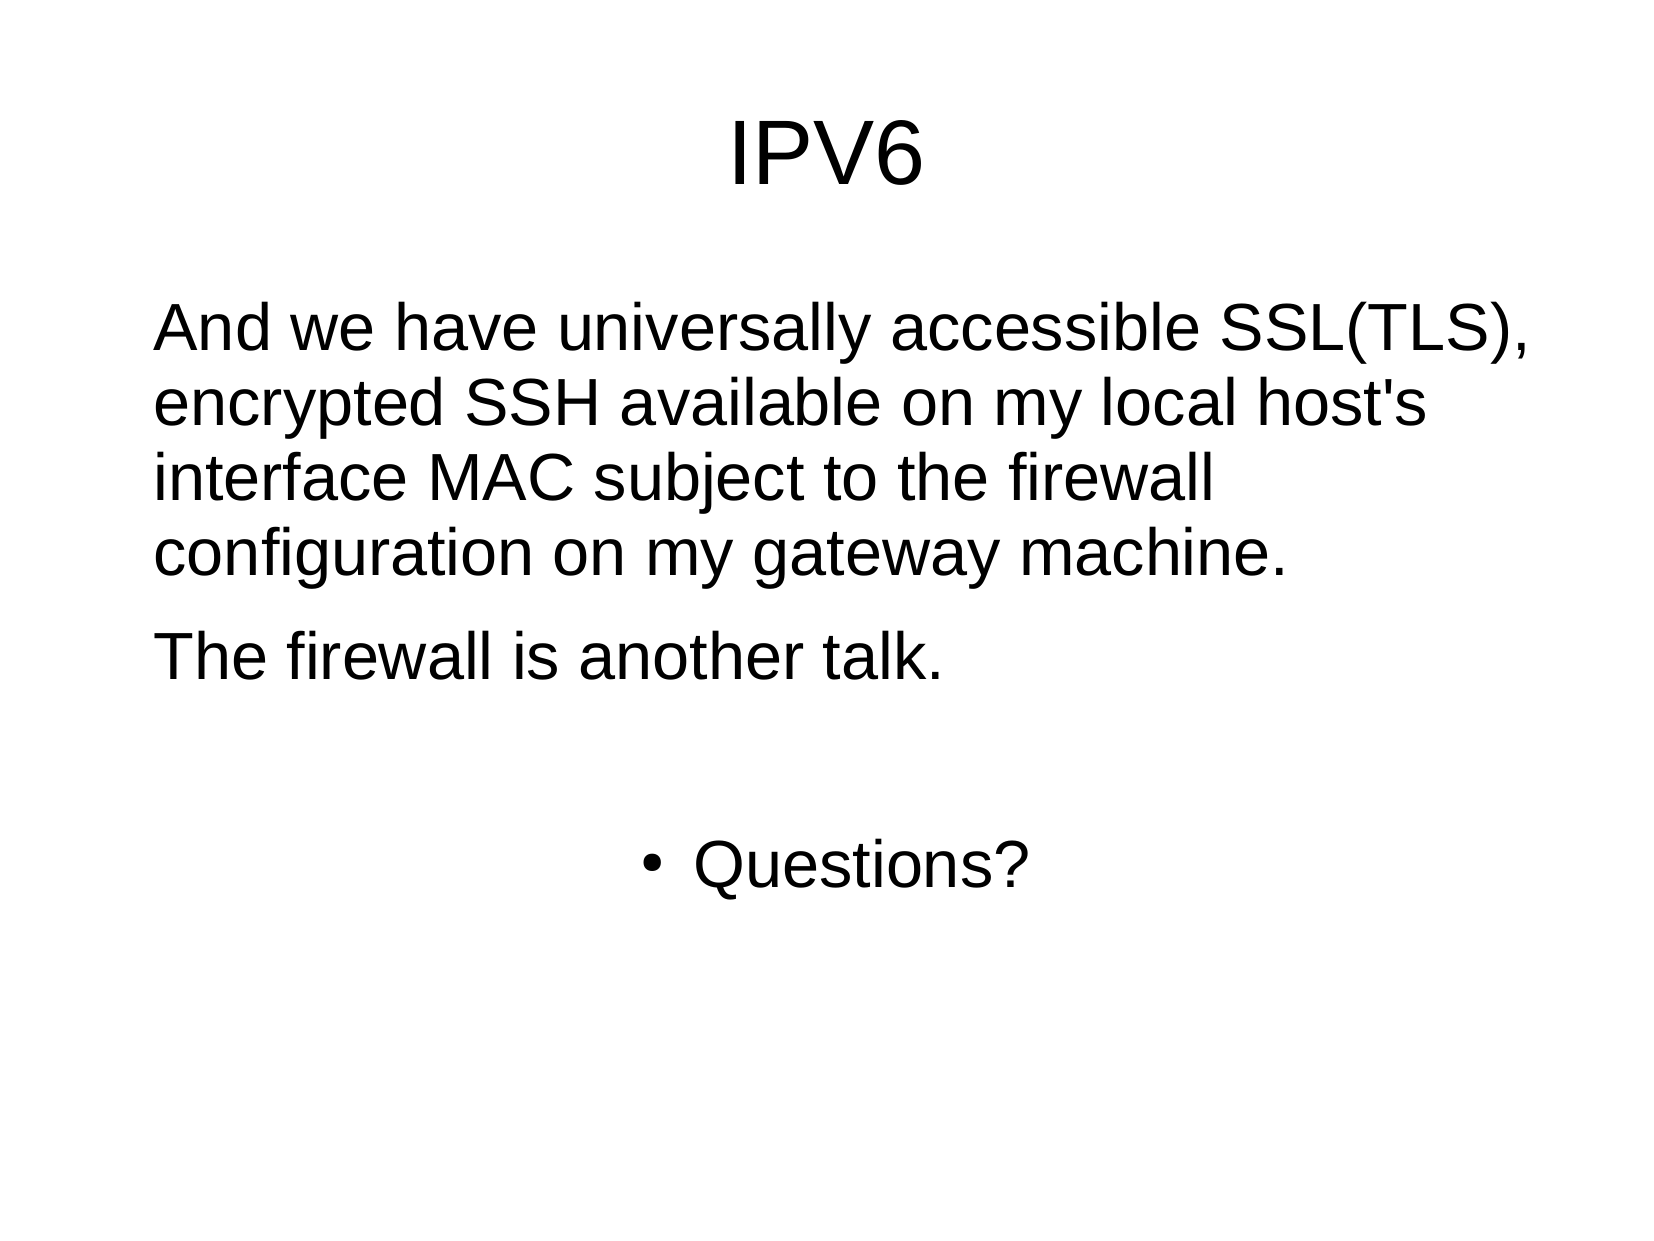

# IPV6
And we have universally accessible SSL(TLS), encrypted SSH available on my local host's interface MAC subject to the firewall configuration on my gateway machine.
The firewall is another talk.
Questions?